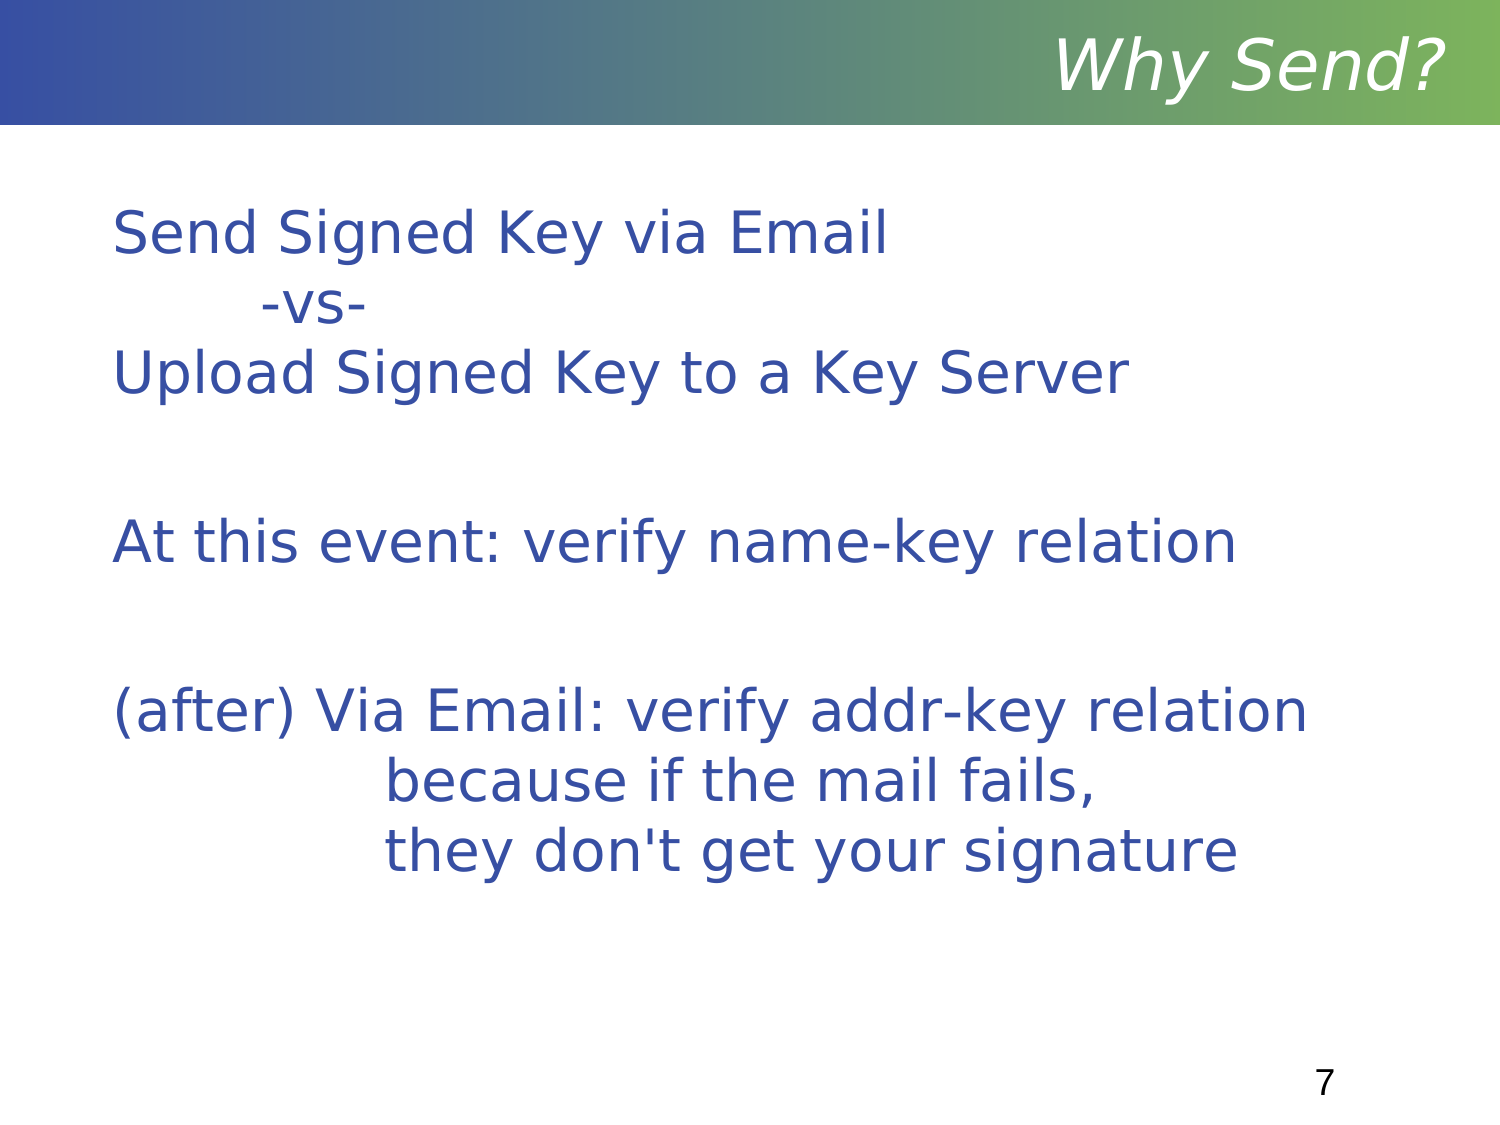

# Why Send?
Send Signed Key via Email
 -vs-
Upload Signed Key to a Key Server
At this event: verify name-key relation
(after) Via Email: verify addr-key relation
		because if the mail fails,
		they don't get your signature
7